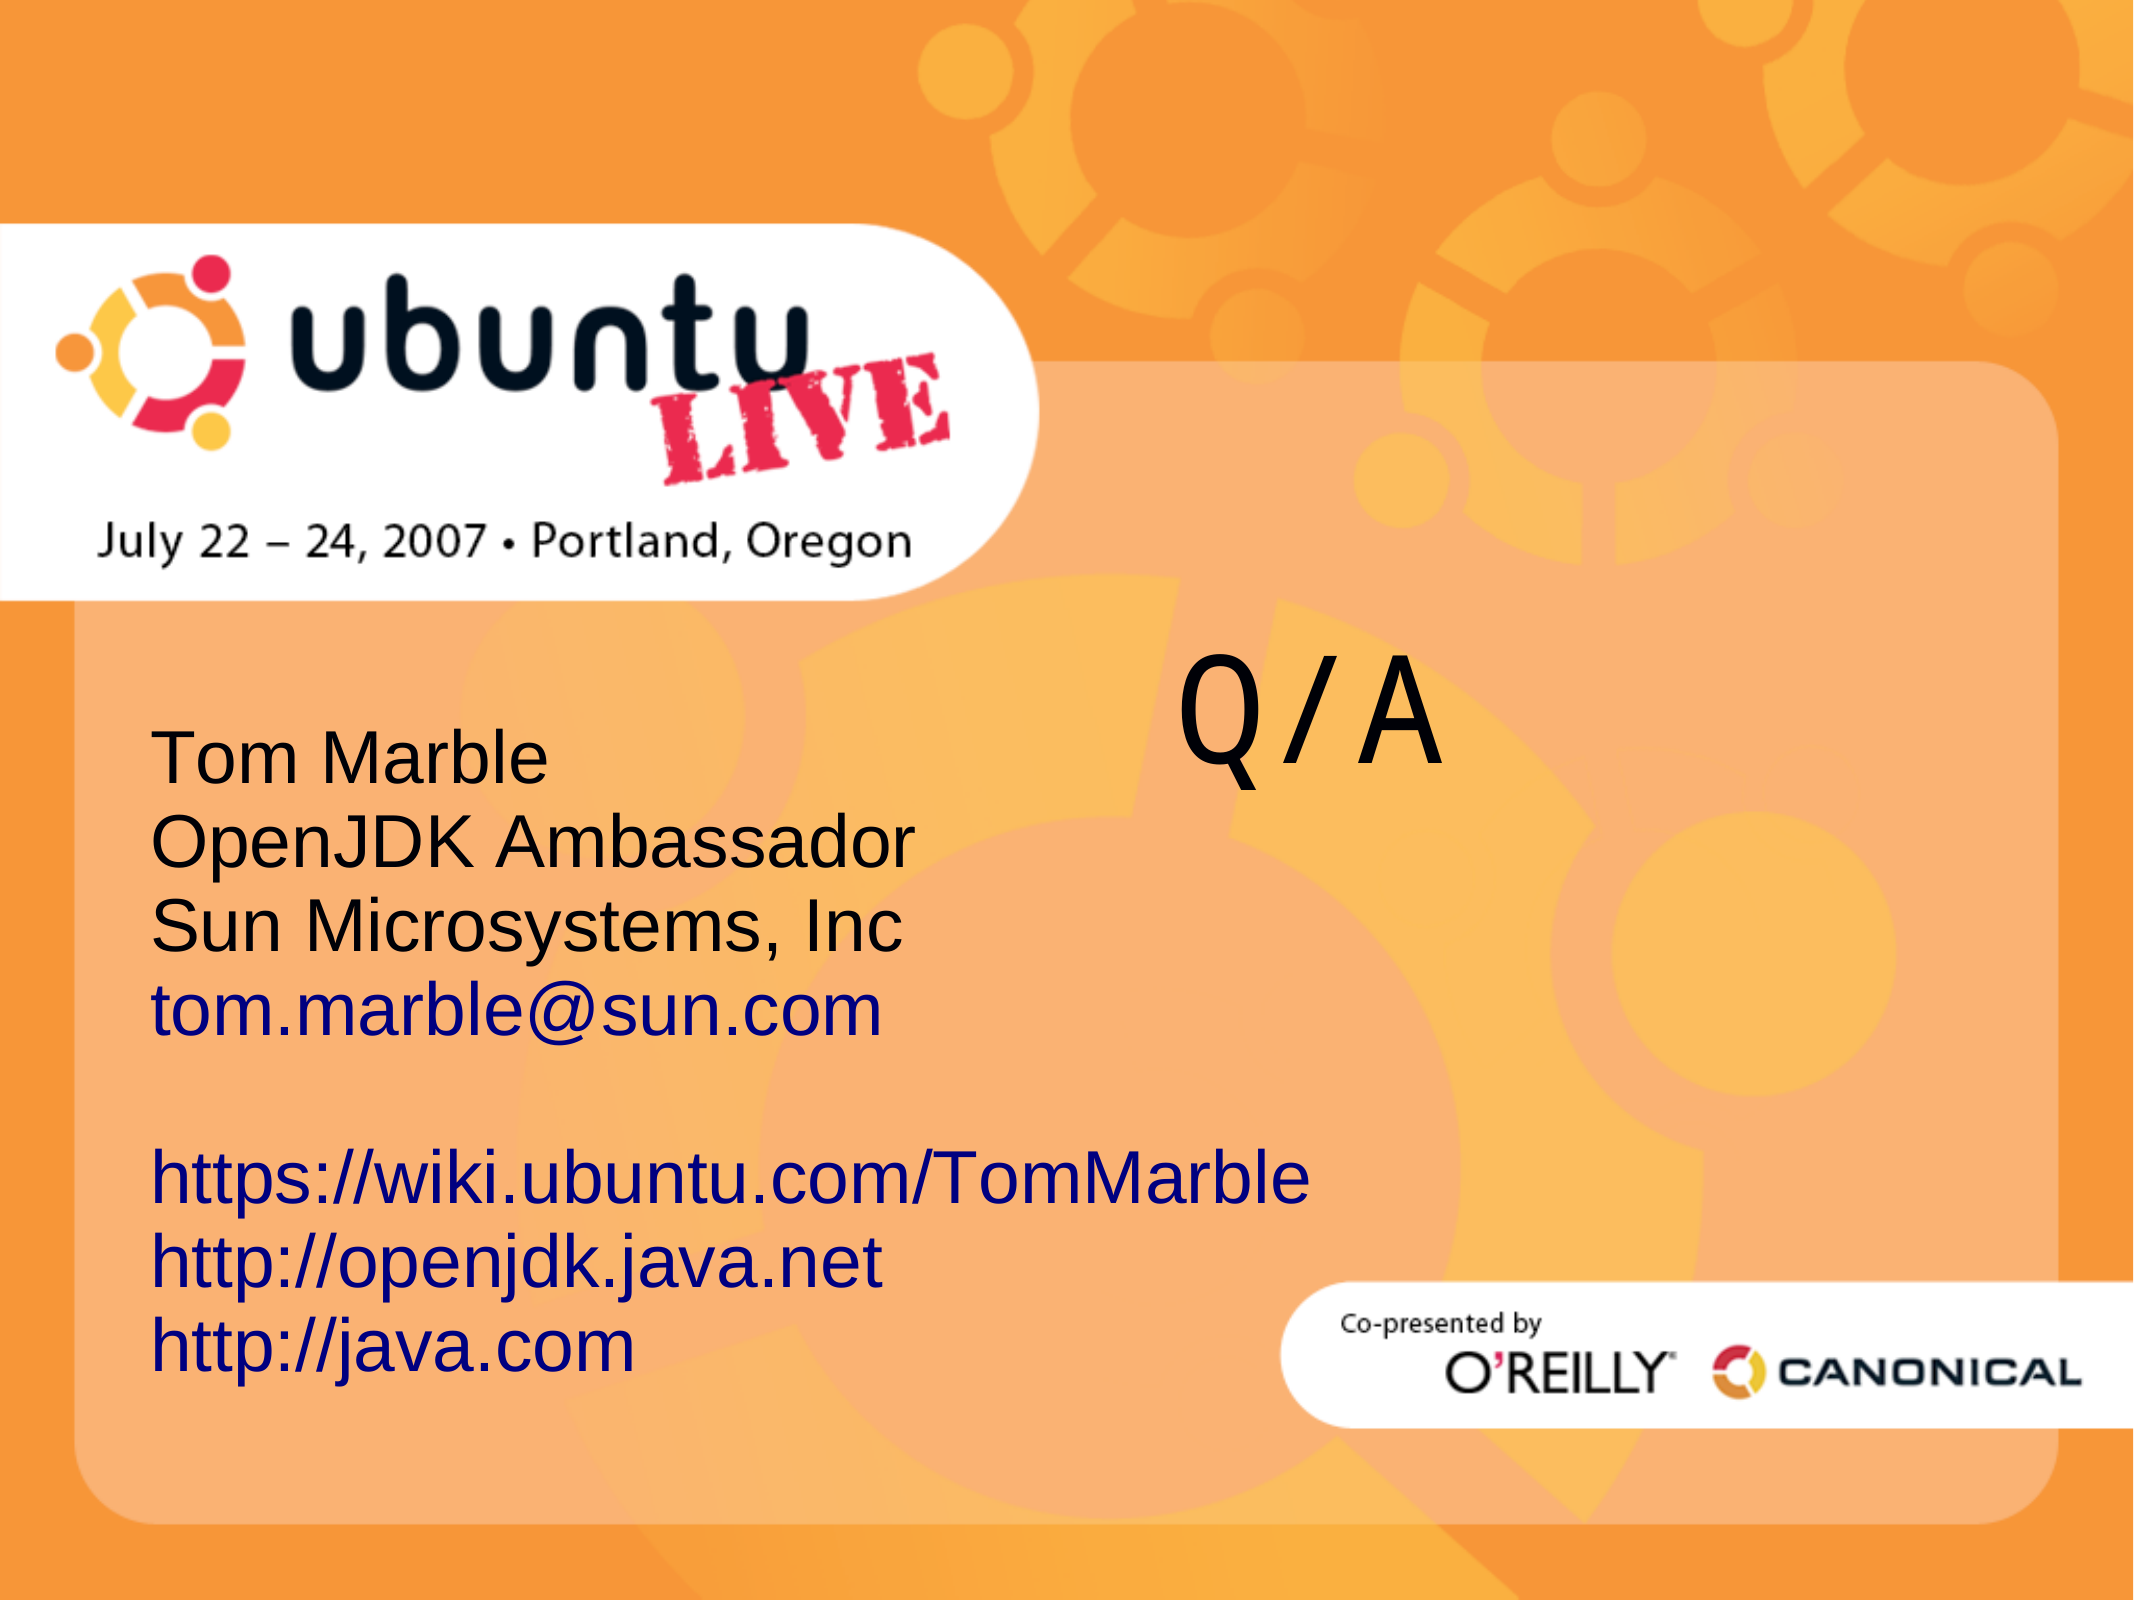

# Q/A
Tom Marble
OpenJDK Ambassador
Sun Microsystems, Inc
tom.marble@sun.com
https://wiki.ubuntu.com/TomMarble
http://openjdk.java.net
http://java.com